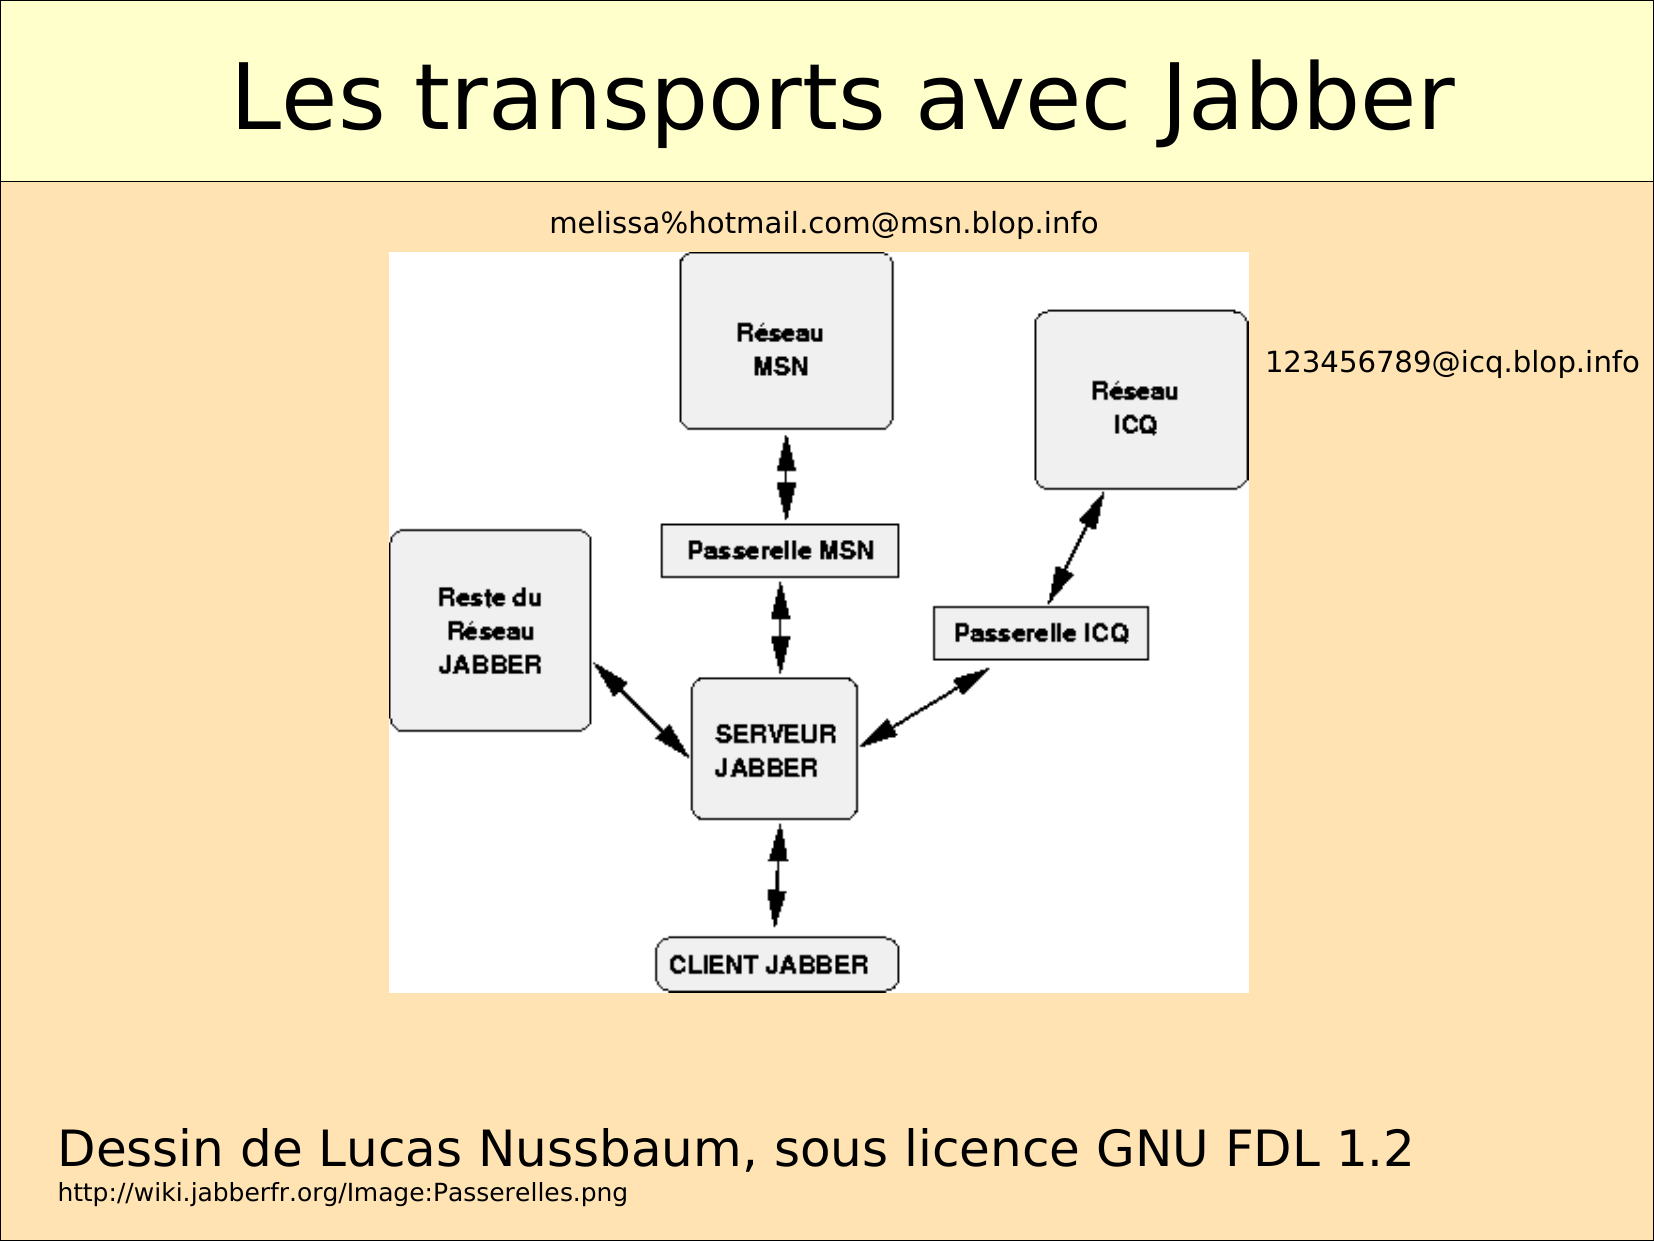

# Les transports avec Jabber
melissa%hotmail.com@msn.blop.info
123456789@icq.blop.info
Dessin de Lucas Nussbaum, sous licence GNU FDL 1.2
http://wiki.jabberfr.org/Image:Passerelles.png